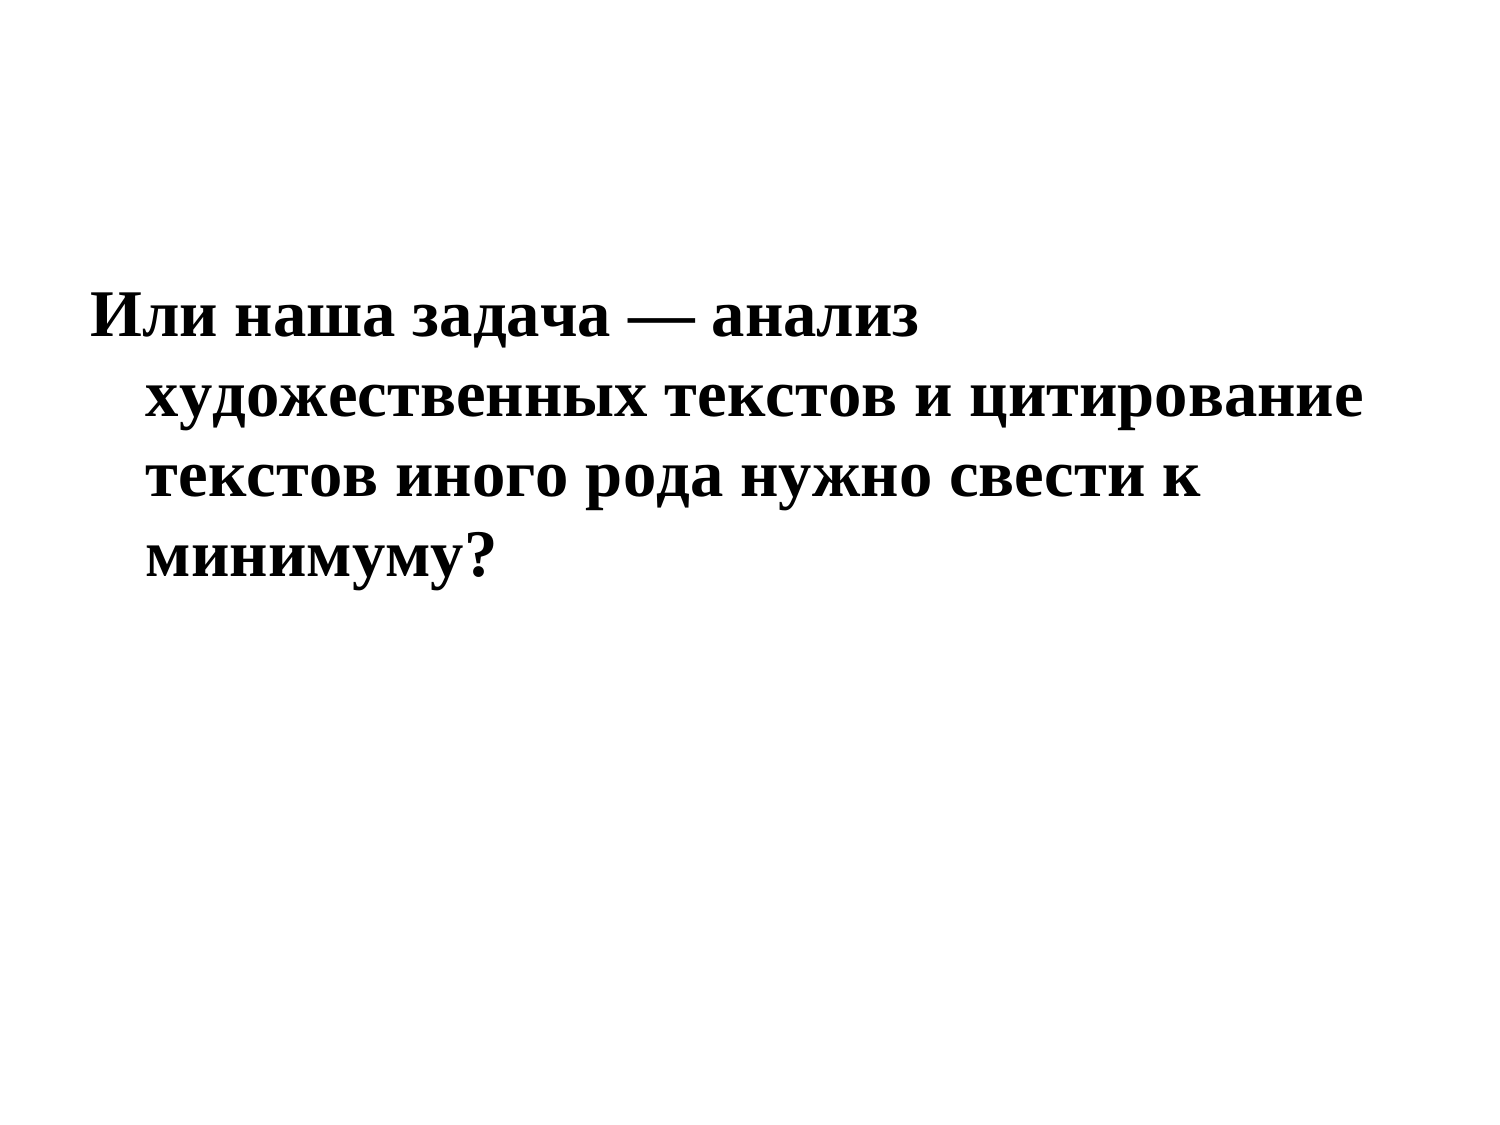

#
Или наша задача — анализ художественных текстов и цитирование текстов иного рода нужно свести к минимуму?